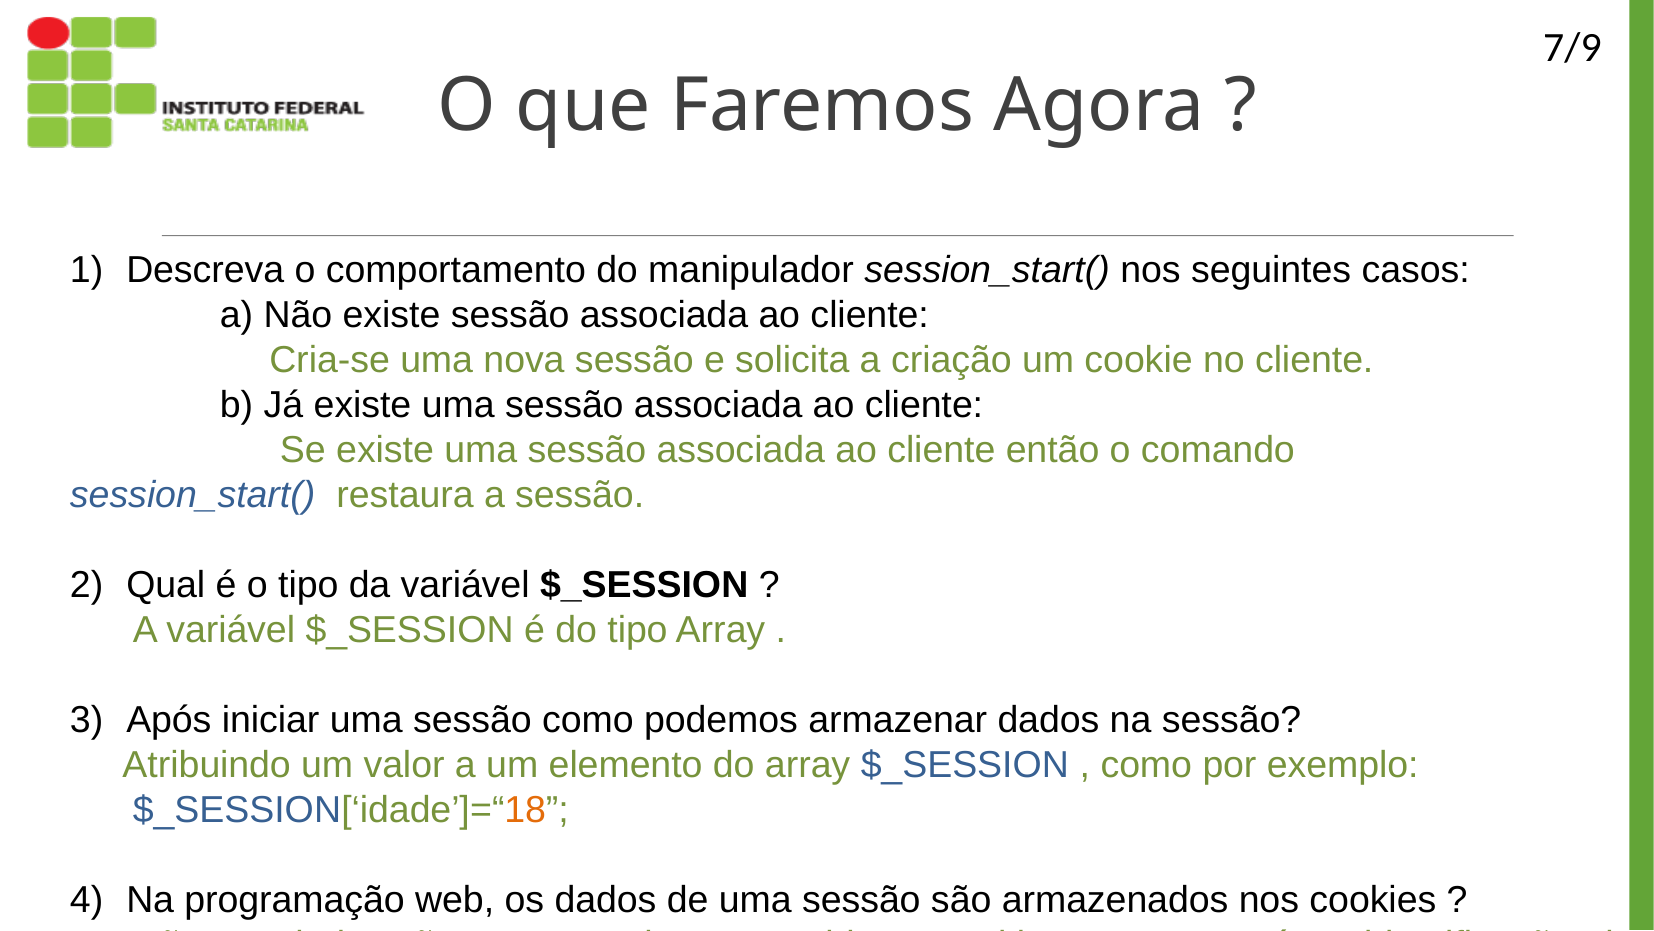

O que Faremos Agora ?
7/9
Descreva o comportamento do manipulador session_start() nos seguintes casos:
	a) Não existe sessão associada ao cliente:
 Cria-se uma nova sessão e solicita a criação um cookie no cliente.
	b) Já existe uma sessão associada ao cliente:
 Se existe uma sessão associada ao cliente então o comando 		 session_start() restaura a sessão.
Qual é o tipo da variável $_SESSION ?
 A variável $_SESSION é do tipo Array .
Após iniciar uma sessão como podemos armazenar dados na sessão?
 Atribuindo um valor a um elemento do array $_SESSION , como por exemplo:
 $_SESSION[‘idade’]=“18”;
Na programação web, os dados de uma sessão são armazenados nos cookies ?
 Não , os dados são armazenados no servidor, o cookie apenas contém a identificação da sessão associada a o cliente.